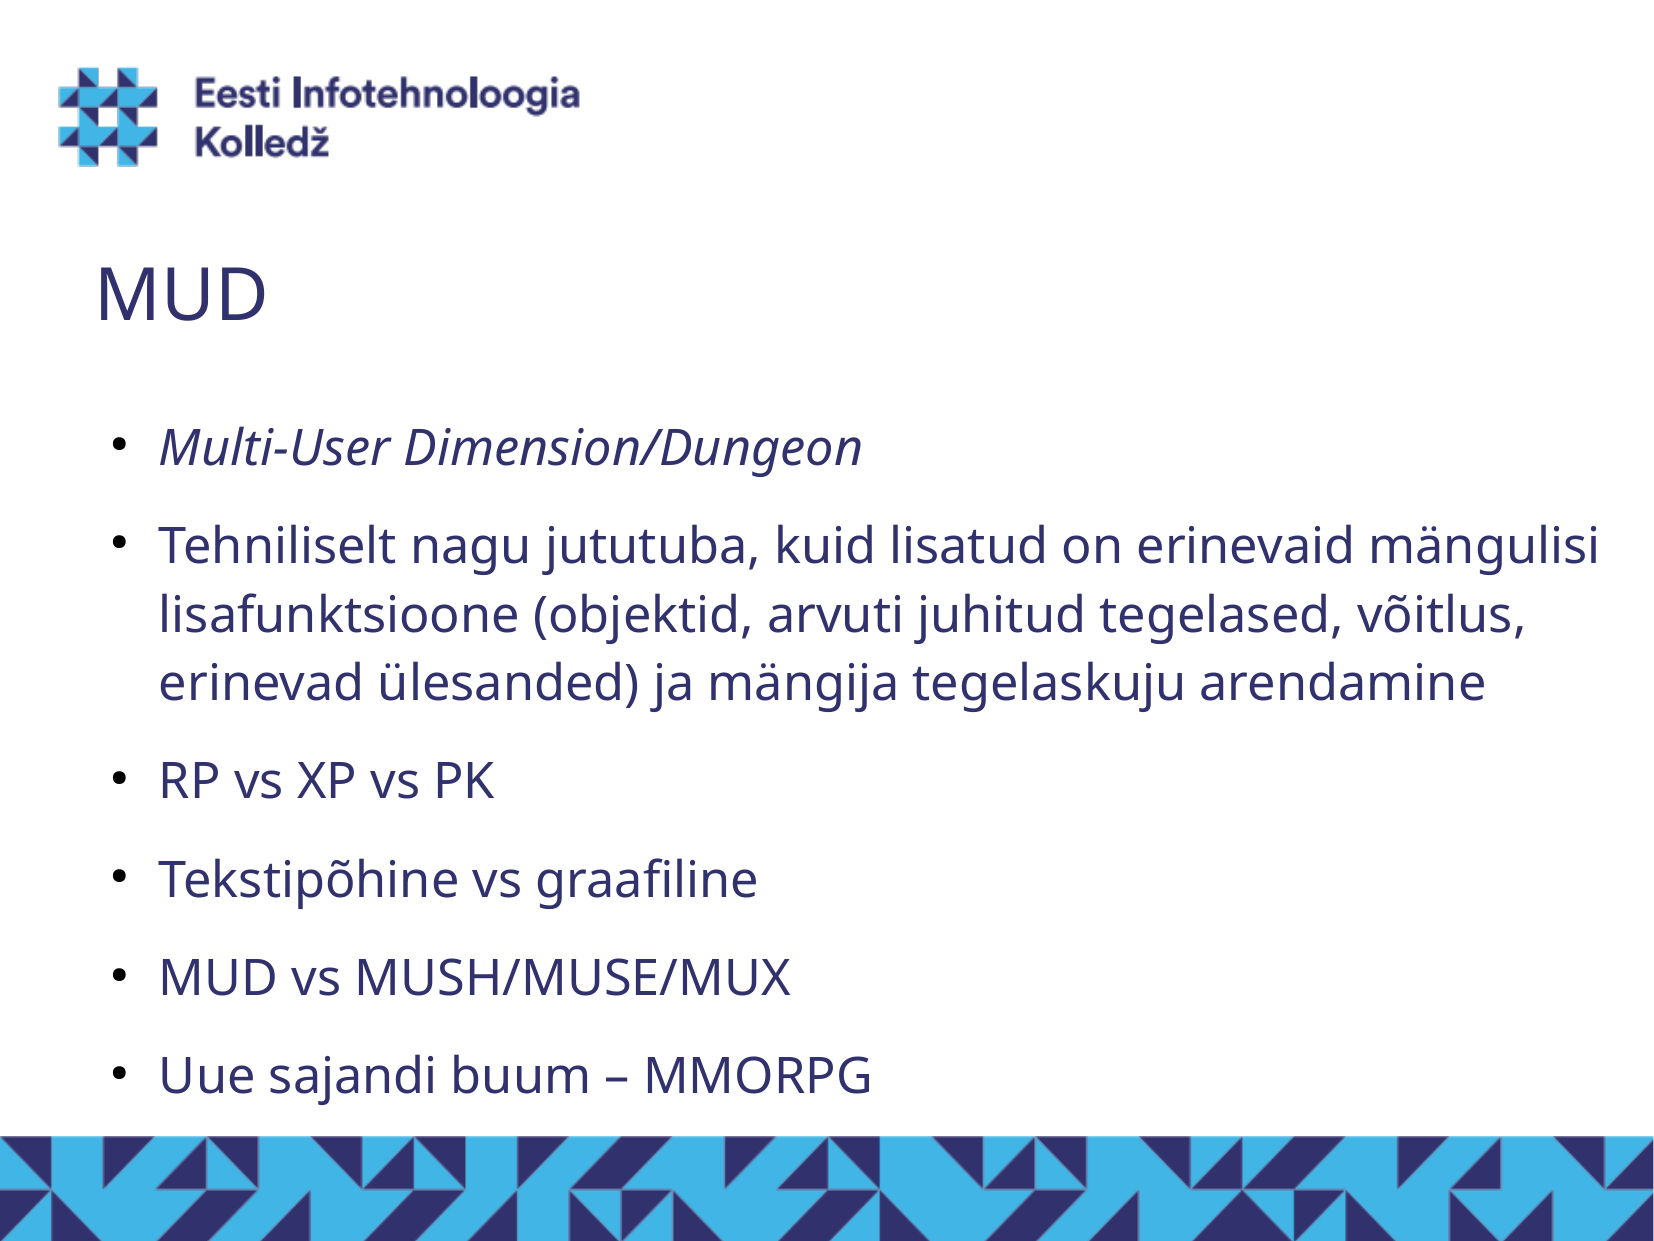

# MUD
Multi-User Dimension/Dungeon
Tehniliselt nagu jututuba, kuid lisatud on erinevaid mängulisi lisafunktsioone (objektid, arvuti juhitud tegelased, võitlus, erinevad ülesanded) ja mängija tegelaskuju arendamine
RP vs XP vs PK
Tekstipõhine vs graafiline
MUD vs MUSH/MUSE/MUX
Uue sajandi buum – MMORPG